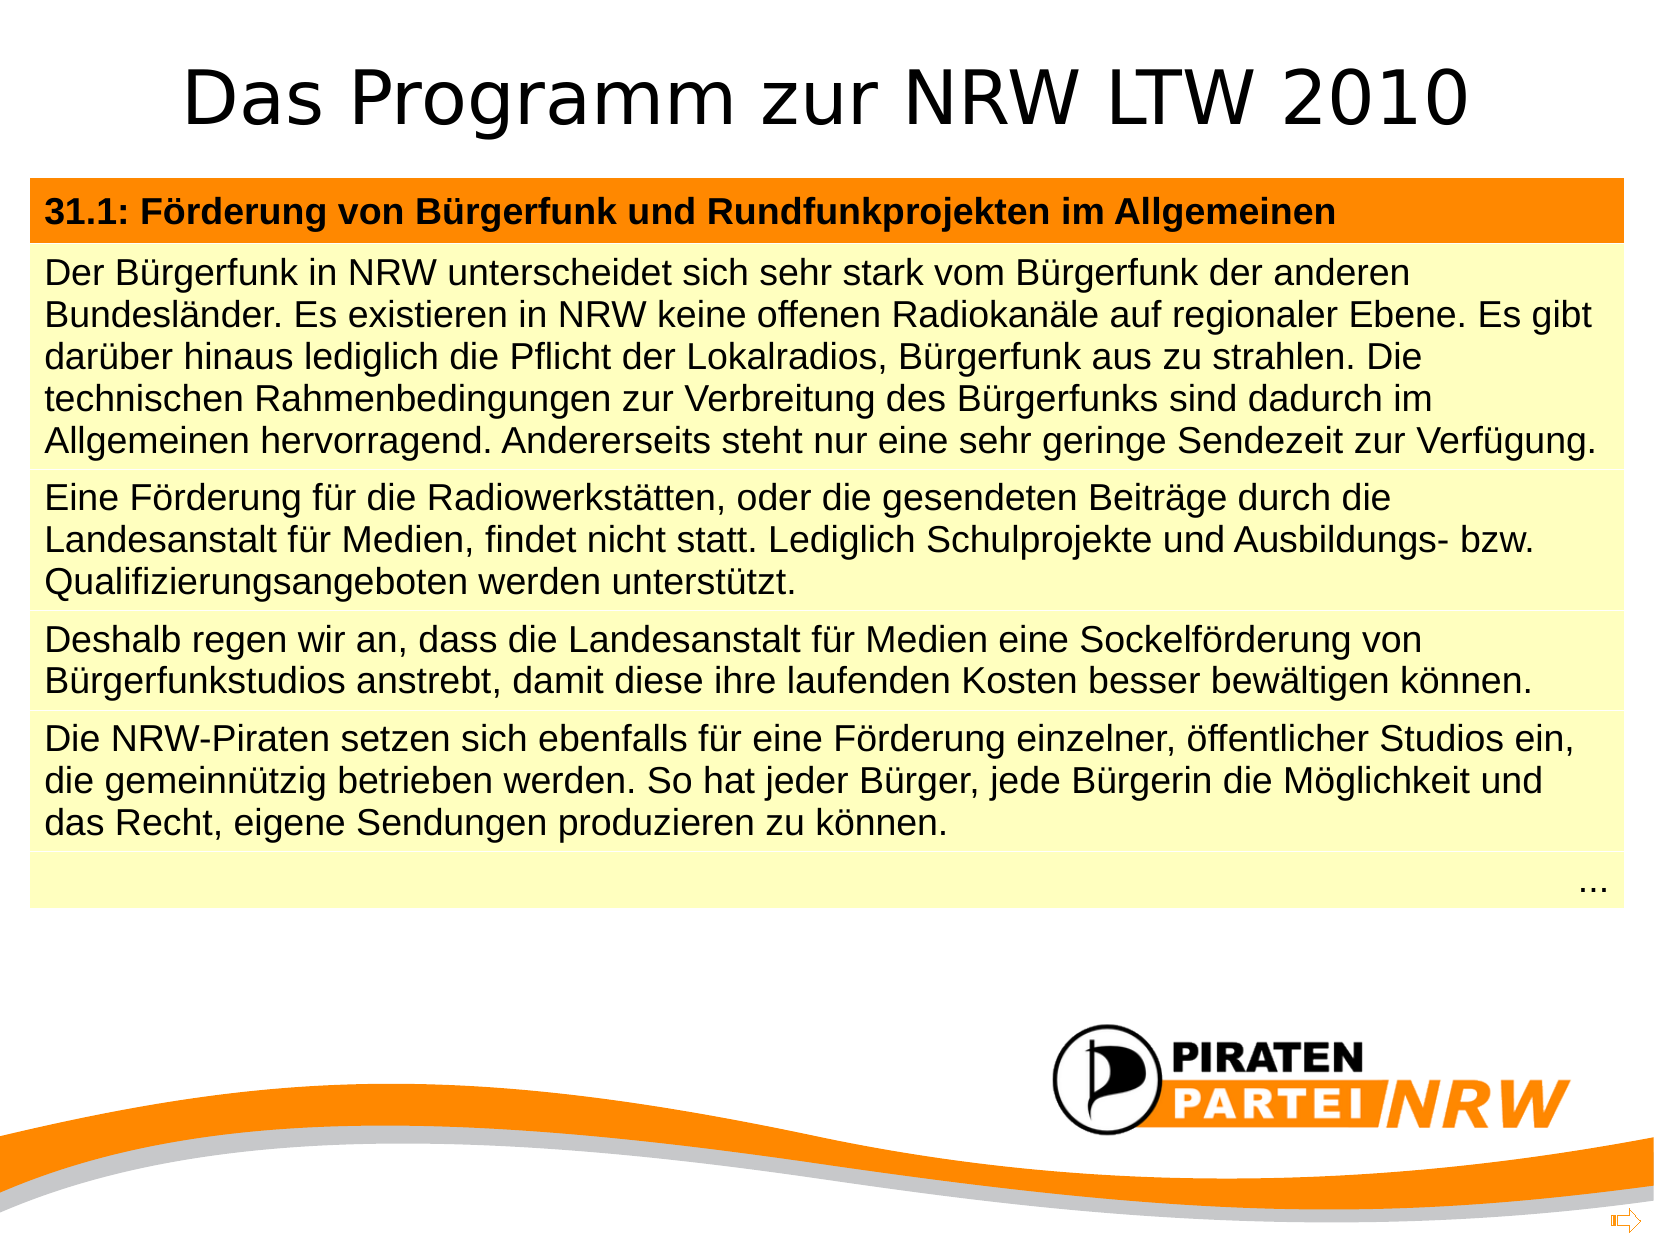

# Das Programm zur NRW LTW 2010
| 31.1: ﻿Förderung von Bürgerfunk und Rundfunkprojekten im Allgemeinen |
| --- |
| Der Bürgerfunk in NRW unterscheidet sich sehr stark vom Bürgerfunk der anderen Bundesländer. Es existieren in NRW keine offenen Radiokanäle auf regionaler Ebene. Es gibt darüber hinaus lediglich die Pflicht der Lokalradios, Bürgerfunk aus zu strahlen. Die technischen Rahmenbedingungen zur Verbreitung des Bürgerfunks sind dadurch im Allgemeinen hervorragend. Andererseits steht nur eine sehr geringe Sendezeit zur Verfügung. |
| Eine Förderung für die Radiowerkstätten, oder die gesendeten Beiträge durch die Landesanstalt für Medien, findet nicht statt. Lediglich Schulprojekte und Ausbildungs- bzw. Qualifizierungsangeboten werden unterstützt. |
| Deshalb regen wir an, dass die Landesanstalt für Medien eine Sockelförderung von Bürgerfunkstudios anstrebt, damit diese ihre laufenden Kosten besser bewältigen können. |
| Die NRW-Piraten setzen sich ebenfalls für eine Förderung einzelner, öffentlicher Studios ein, die gemeinnützig betrieben werden. So hat jeder Bürger, jede Bürgerin die Möglichkeit und das Recht, eigene Sendungen produzieren zu können. |
| ... |